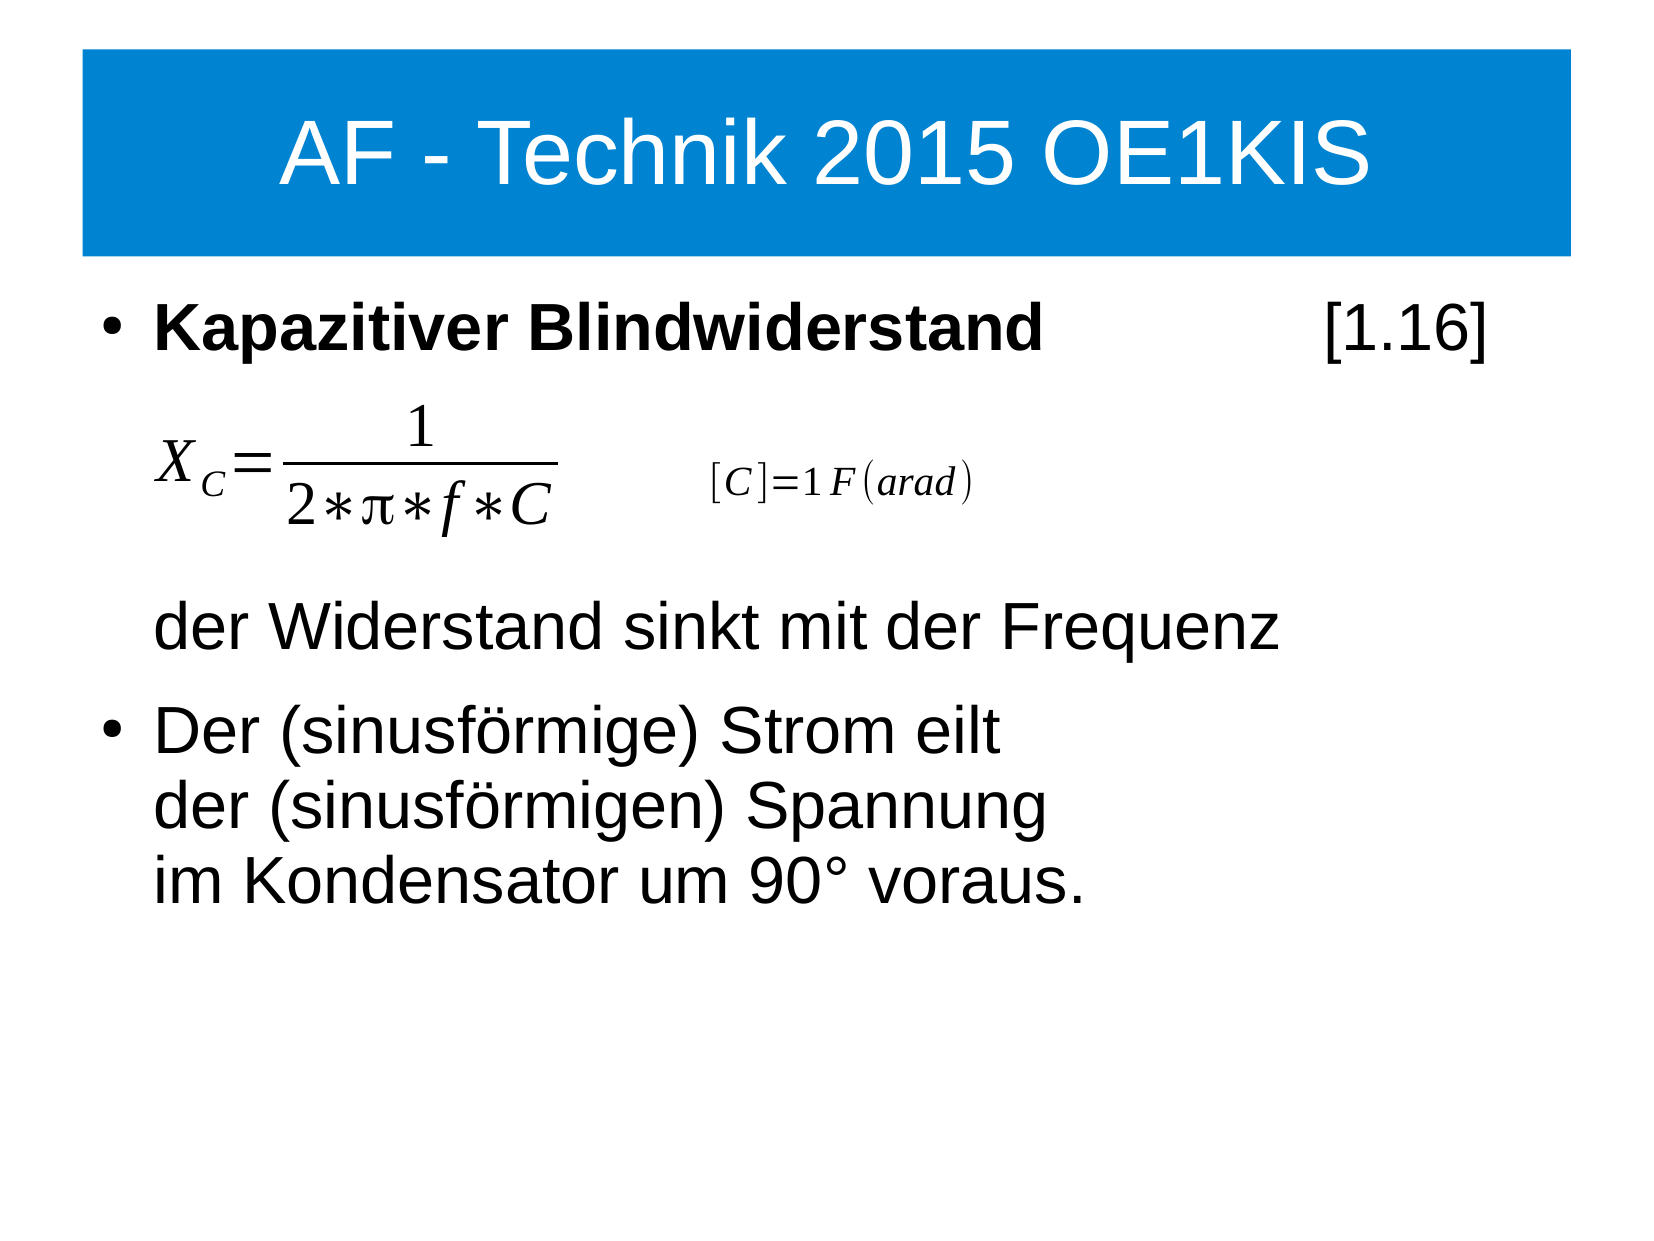

#
AF - Technik 2015 OE1KIS
Kapazitiver Blindwiderstand [1.16]
der Widerstand sinkt mit der Frequenz
Der (sinusförmige) Strom eilt
der (sinusförmigen) Spannung
im Kondensator um 90° voraus.